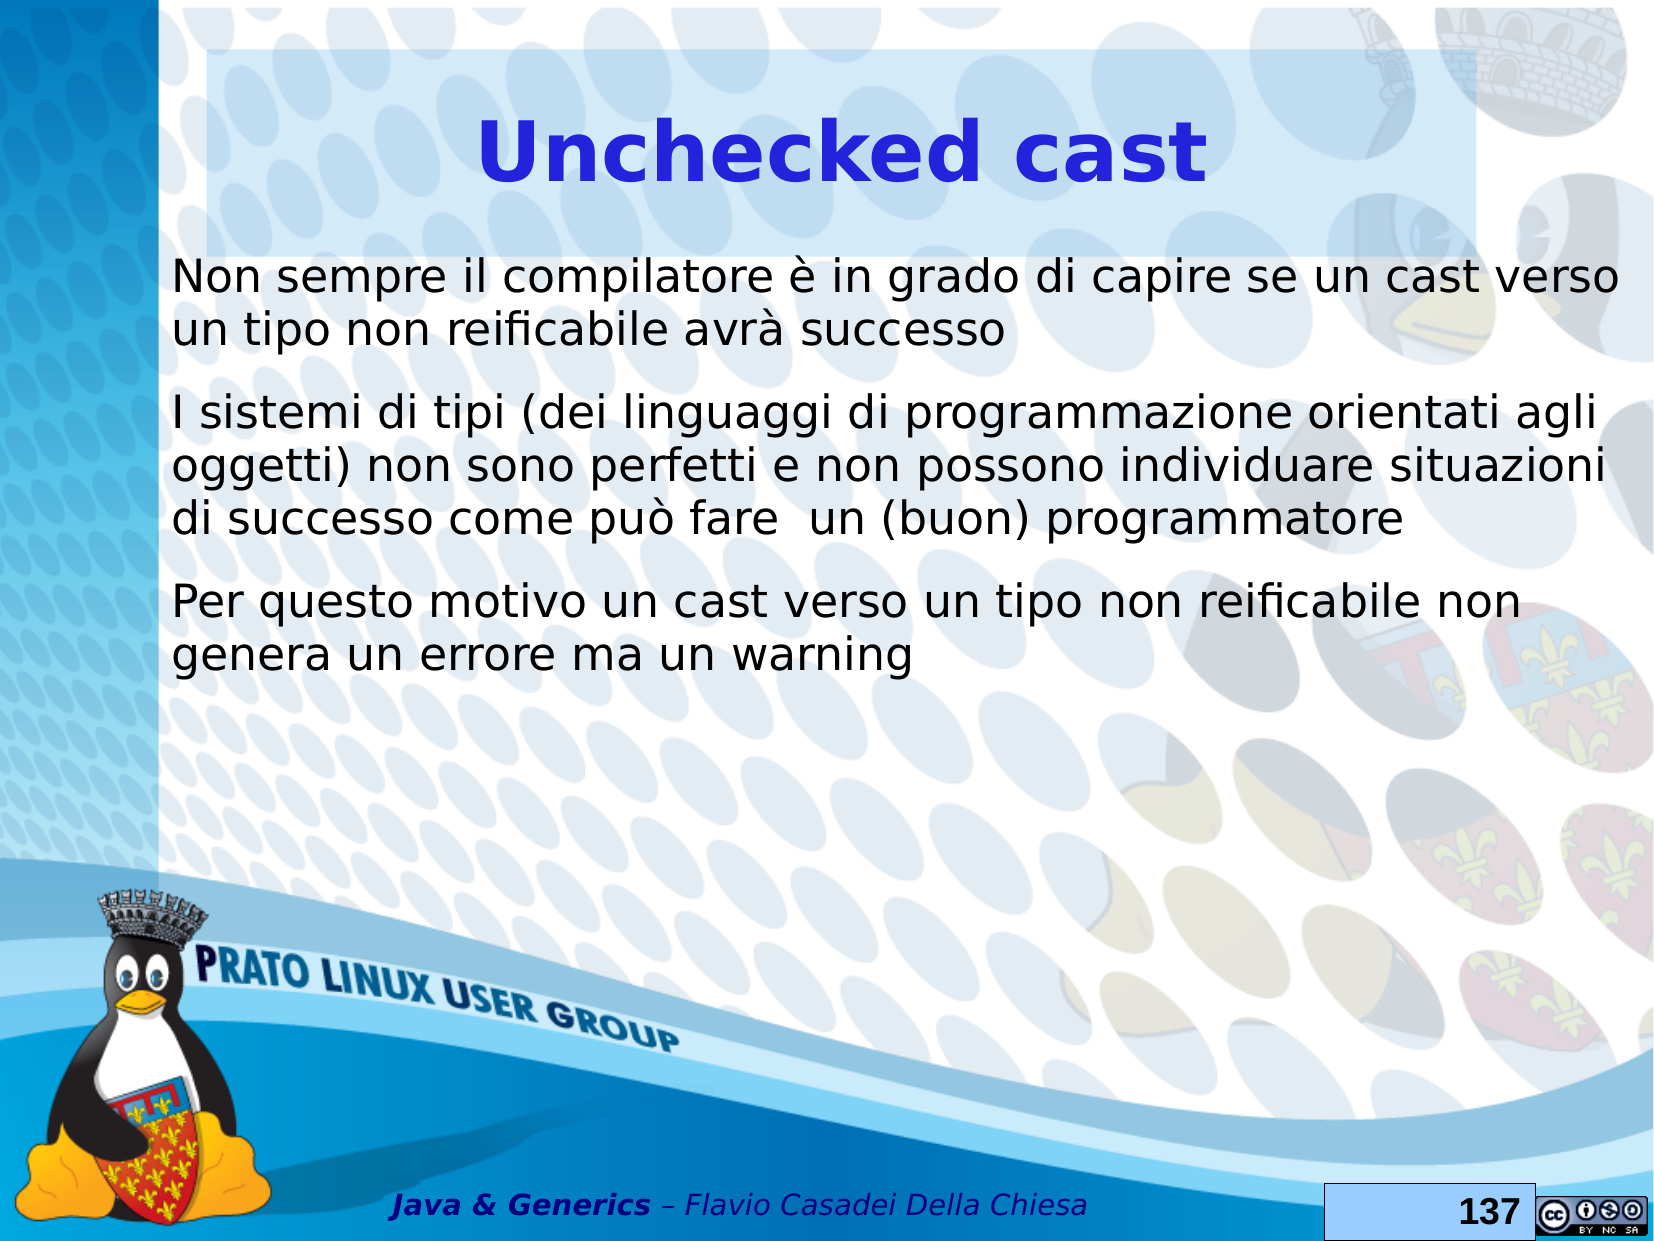

# Unchecked cast
Non sempre il compilatore è in grado di capire se un cast verso un tipo non reificabile avrà successo
I sistemi di tipi (dei linguaggi di programmazione orientati agli oggetti) non sono perfetti e non possono individuare situazioni di successo come può fare un (buon) programmatore
Per questo motivo un cast verso un tipo non reificabile non genera un errore ma un warning